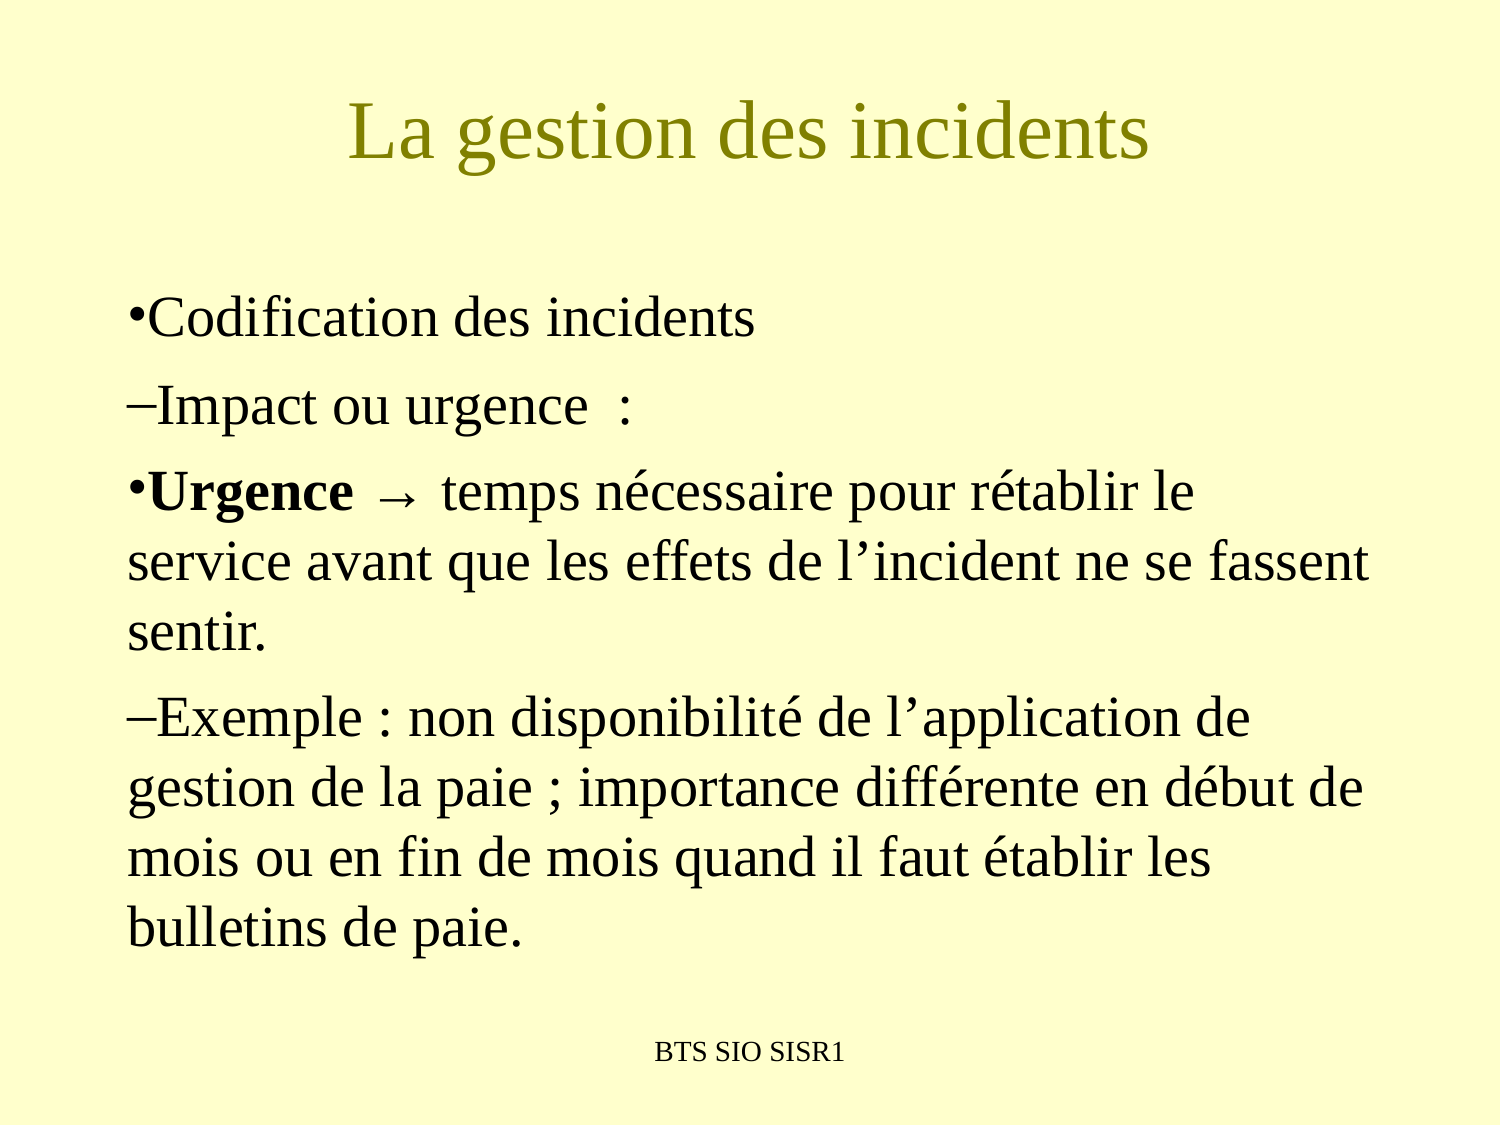

# Codification des incidents
Impact ou urgence  :
Urgence → temps nécessaire pour rétablir le service avant que les effets de l’incident ne se fassent sentir.
Exemple : non disponibilité de l’application de gestion de la paie ; importance différente en début de mois ou en fin de mois quand il faut établir les bulletins de paie.
BTS SIO SISR1